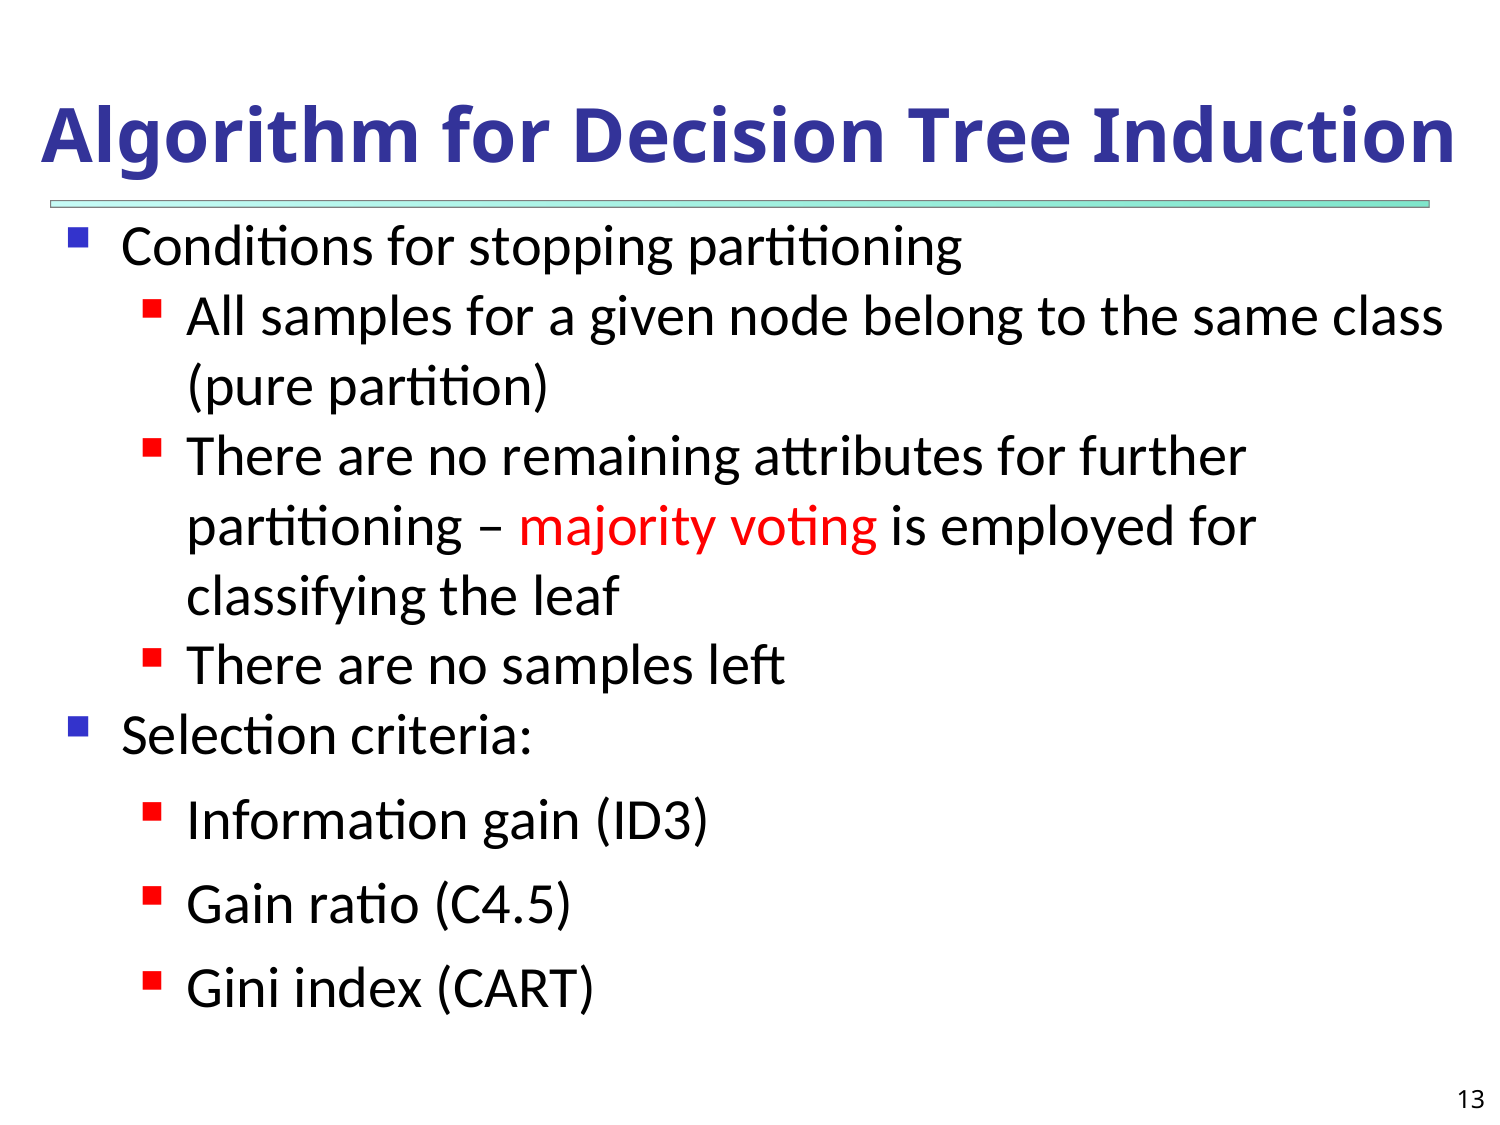

# Algorithm for Decision Tree Induction
Conditions for stopping partitioning
All samples for a given node belong to the same class (pure partition)
There are no remaining attributes for further partitioning – majority voting is employed for classifying the leaf
There are no samples left
Selection criteria:
Information gain (ID3)
Gain ratio (C4.5)
Gini index (CART)